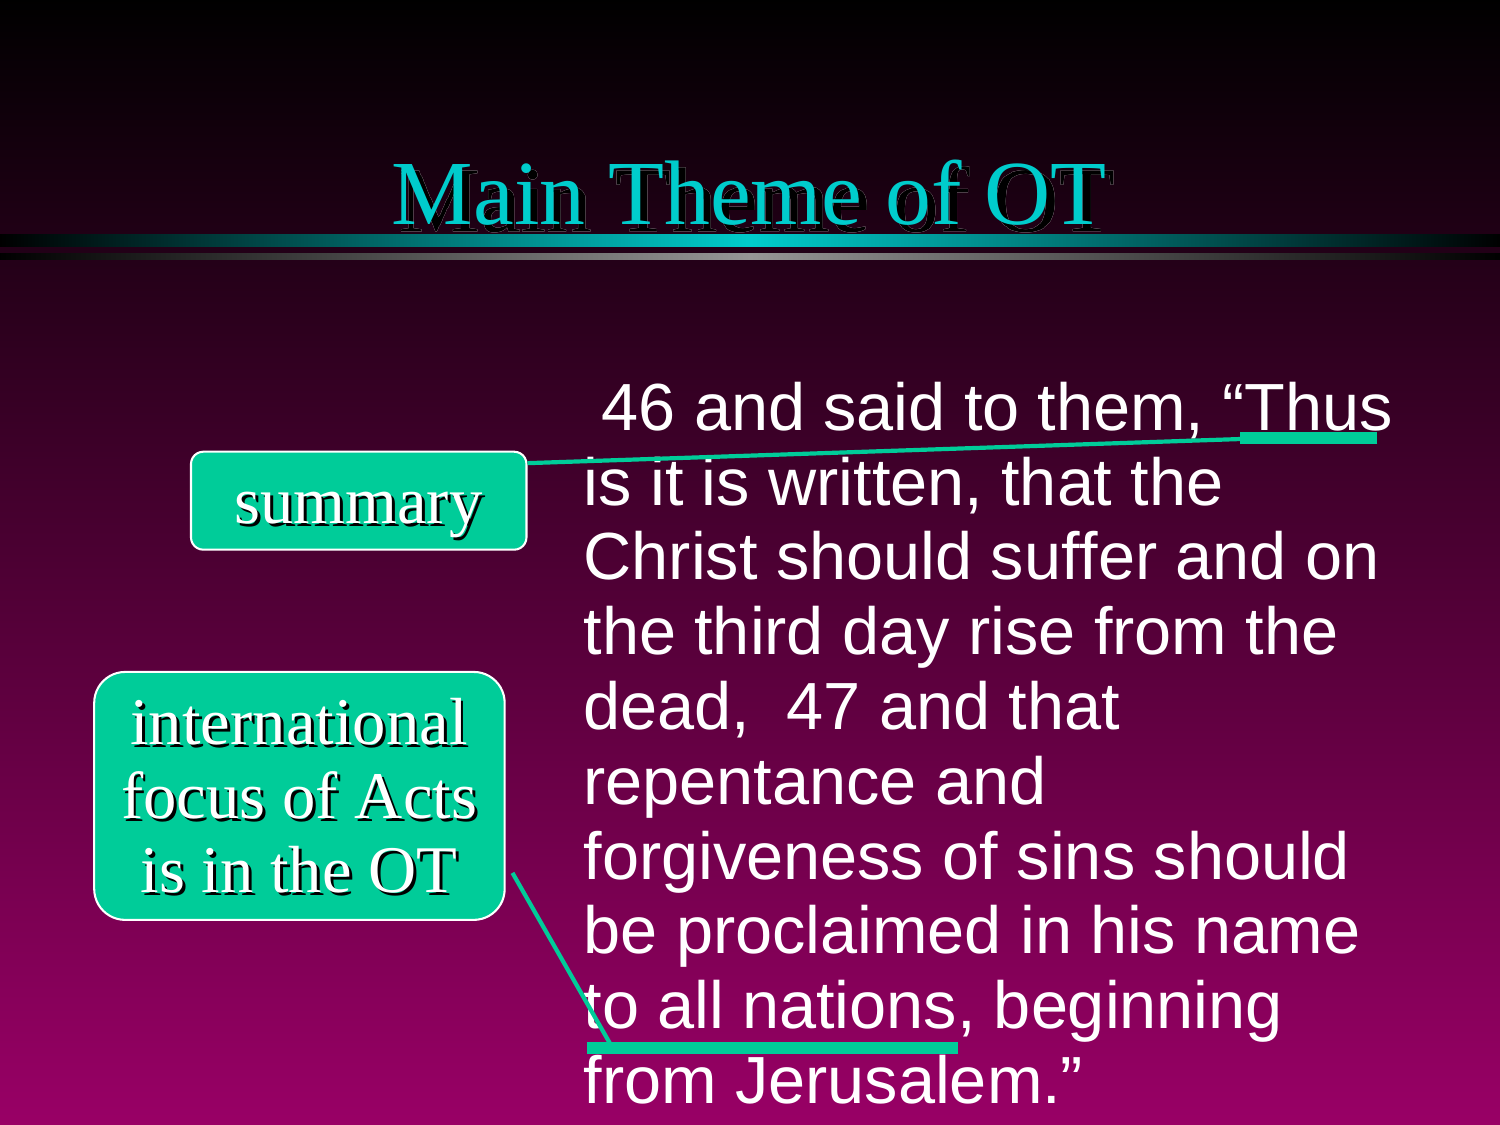

# Main Theme of OT
 46 and said to them, “Thus is it is written, that the Christ should suffer and on the third day rise from the dead, 47 and that repentance and forgiveness of sins should be proclaimed in his name to all nations, beginning from Jerusalem.”
summary
international
focus of Acts
is in the OT